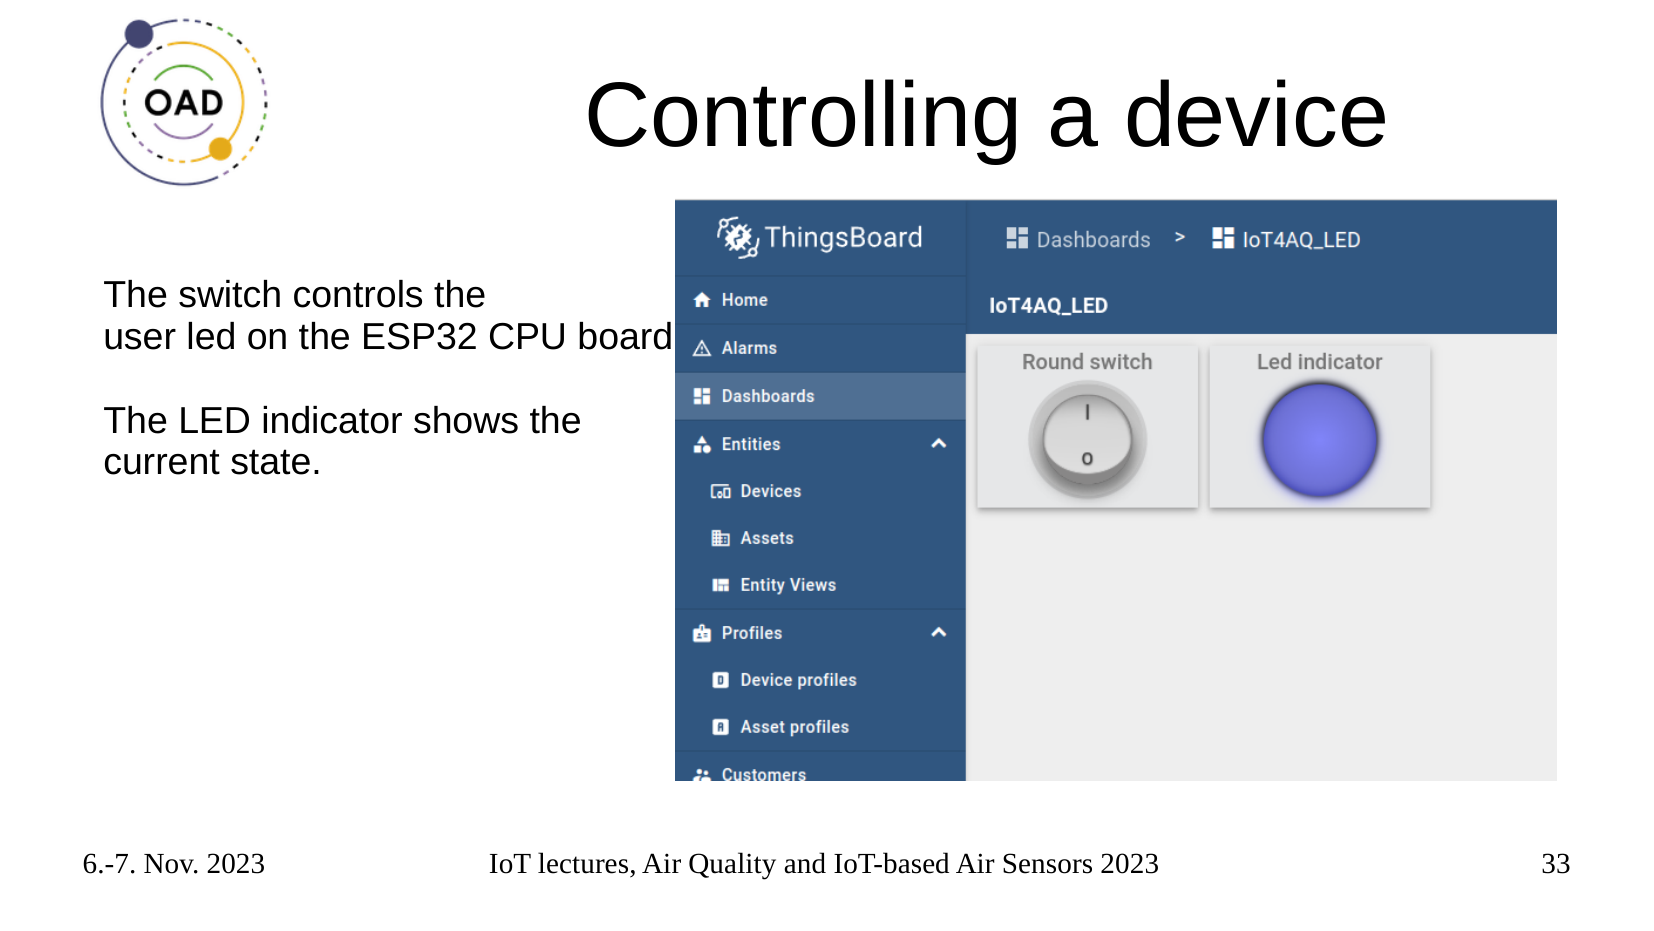

# Controlling a device
The switch controls the
user led on the ESP32 CPU board
The LED indicator shows the
current state.
6.-7. Nov. 2023
IoT lectures, Air Quality and IoT-based Air Sensors 2023
33